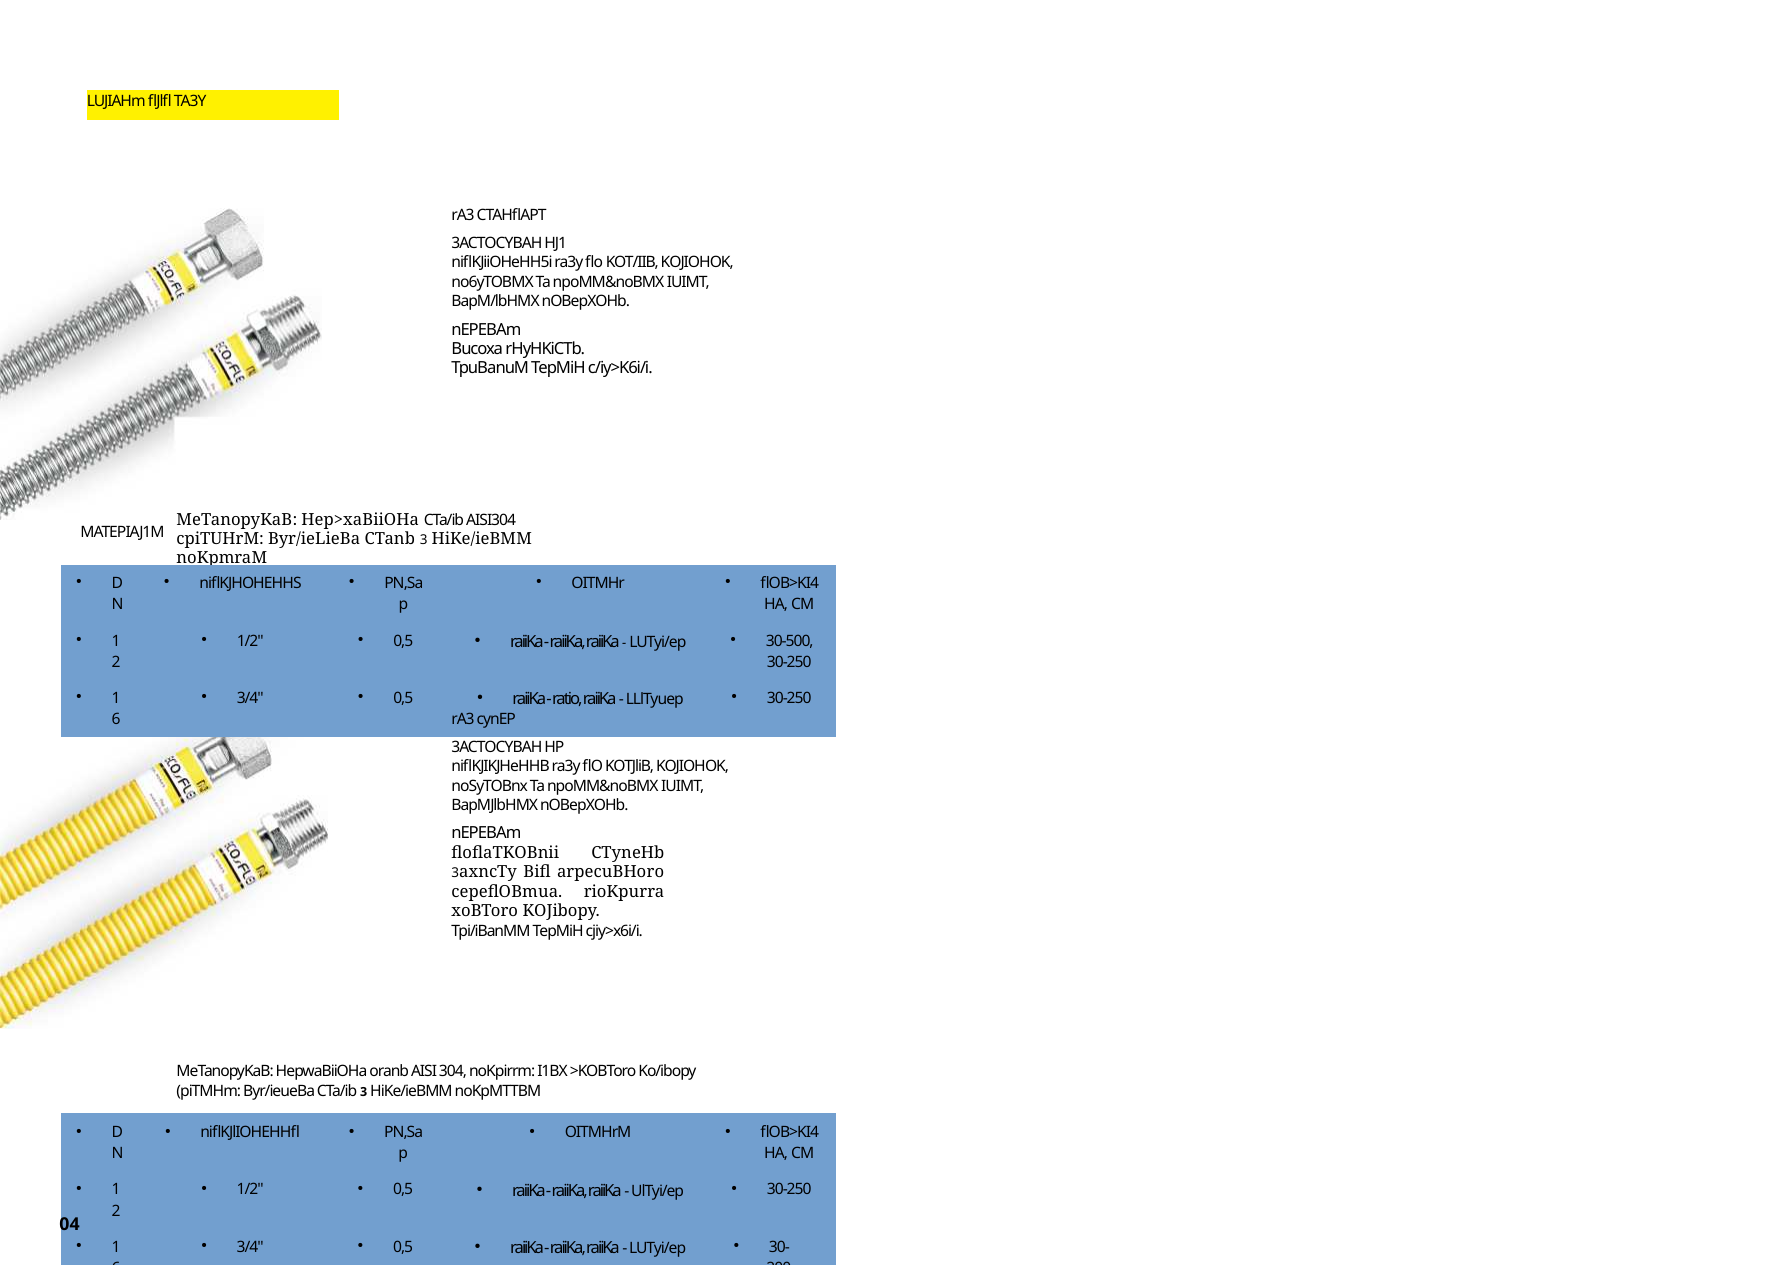

LUJIAHm flJlfl TA3Y
rA3 CTAHflAPT
3ACTOCYBAH HJ1
niflKJiiOHeHH5i ra3y flo kot/iIb, kojiohok, no6yTOBMX Ta npoMM&noBMX iuimt, BapM/lbHMX nOBepXOHb.
nEPEBAm
Bucoxa rHyHKiCTb.
TpuBanuM TepMiH c/iy>K6i/i.
MeTanopyKaB: Hep>xaBiiOHa CTa/ib AISI304 cpiTUHrM: Byr/ieLieBa CTanb 3 HiKe/ieBMM noKpmraM
MATEPIAJ1M
| DN | niflKJHOHEHHS | PN,Sap | OITMHr | flOB>KI4HA, cm |
| --- | --- | --- | --- | --- |
| 12 | 1/2" | 0,5 | raiiKa - raiiKa, raiiKa - LUTyi/ep | 30-500, 30-250 |
| 16 | 3/4" | 0,5 | raiiKa - ratio, raiiKa - LLlTyuep | 30-250 |
rA3 cynEP
3ACTOCYBAH HP
niflKJIKJHeHHB ra3y flO KOTJliB, KOJIOHOK, noSyTOBnx Ta npoMM&noBMX iuimt, BapMJlbHMX nOBepXOHb.
nEPEBAm
floflaTKOBnii CTyneHb 3axncTy Bifl arpecuBHoro cepeflOBmua. rioKpurra xoBToro KOJibopy.
Tpi/iBanMM TepMiH cjiy>x6i/i.
MeTanopyKaB: HepwaBiiOHa oranb AISI 304, noKpirrm: I1BX >KOBToro Ko/ibopy (piTMHm: Byr/ieueBa CTa/ib 3 HiKe/ieBMM noKpMTTBM
| DN | niflKJlIOHEHHfl | PN,Sap | OITMHrM | flOB>KI4HA, cm |
| --- | --- | --- | --- | --- |
| 12 | 1/2" | 0,5 | raiiKa - raiiKa, raiiKa - UlTyi/ep | 30-250 |
| 16 | 3/4" | 0,5 | raiiKa - raiiKa, raiiKa - LUTyi/ep | 30-200 |
04